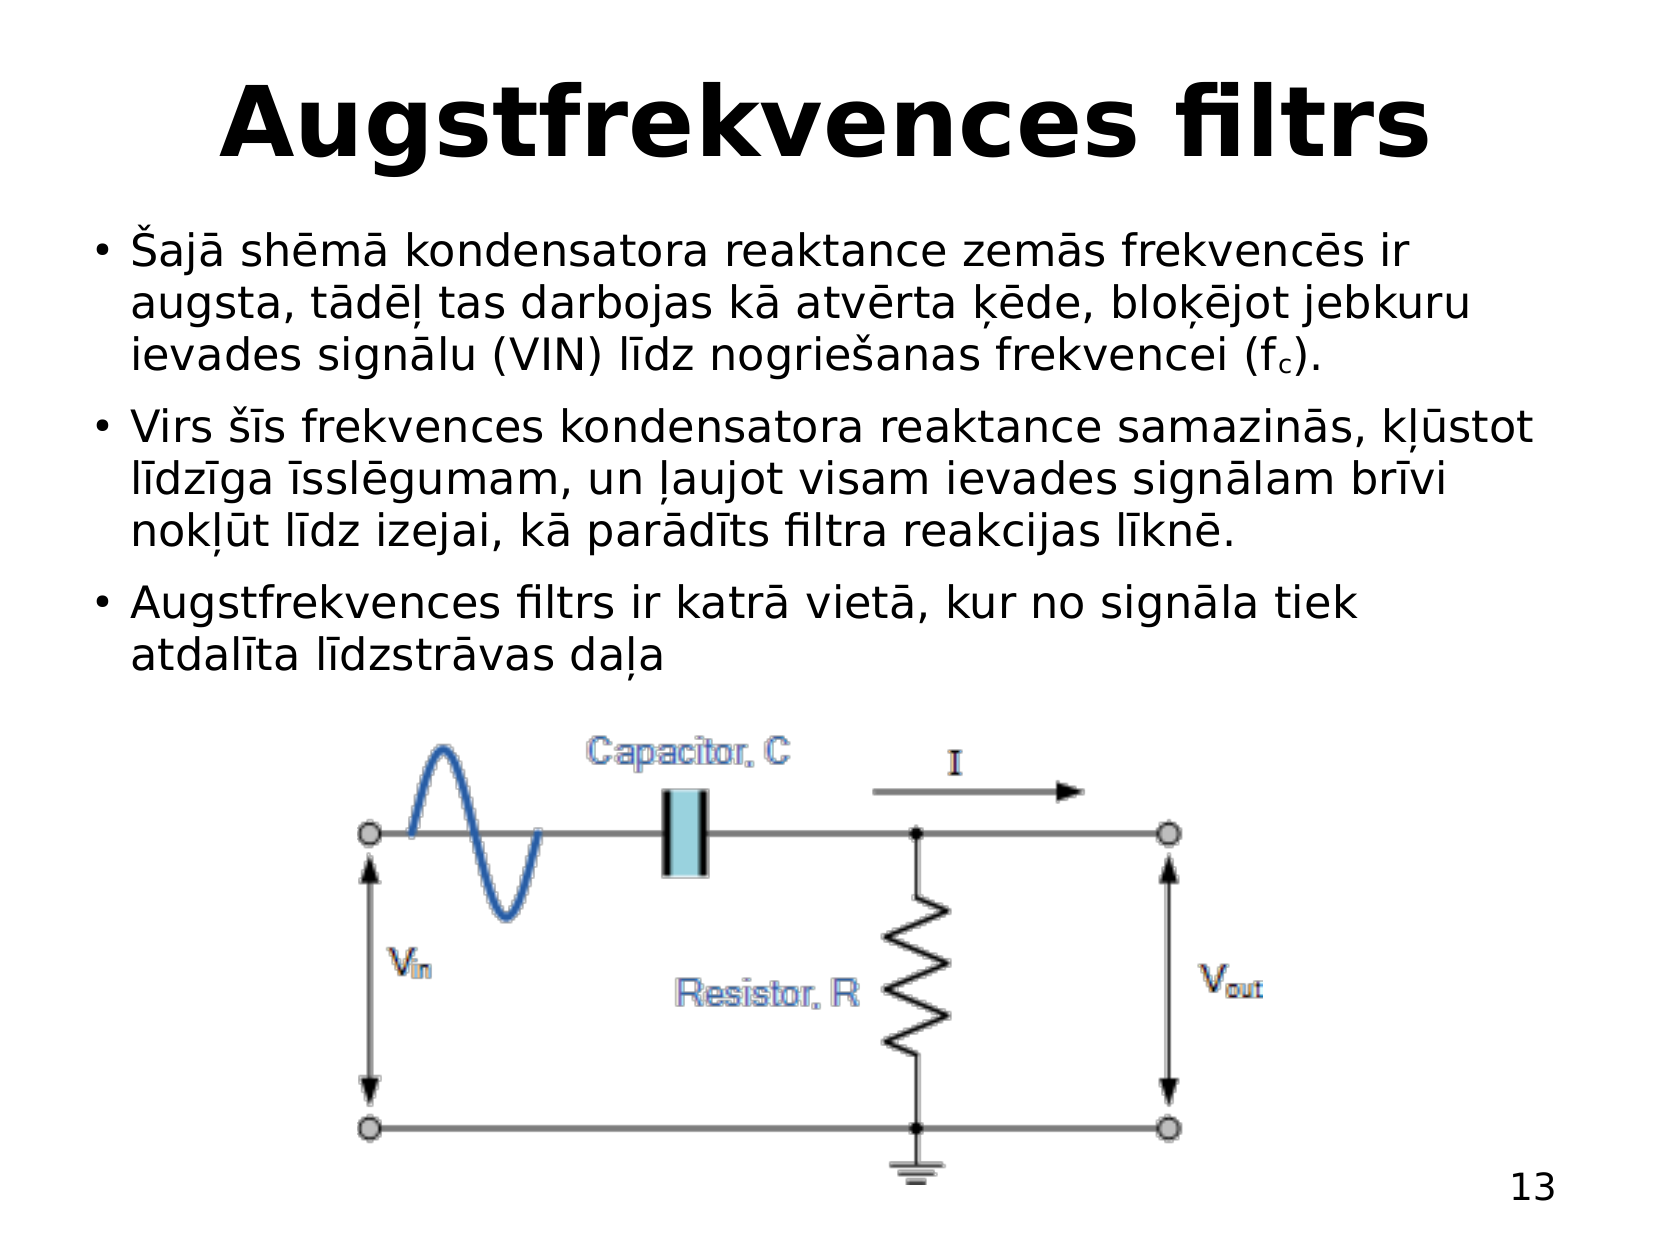

# Augstfrekvences filtrs
Šajā shēmā kondensatora reaktance zemās frekvencēs ir augsta, tādēļ tas darbojas kā atvērta ķēde, bloķējot jebkuru ievades signālu (VIN) līdz nogriešanas frekvencei (fc).
Virs šīs frekvences kondensatora reaktance samazinās, kļūstot līdzīga īsslēgumam, un ļaujot visam ievades signālam brīvi nokļūt līdz izejai, kā parādīts filtra reakcijas līknē.
Augstfrekvences filtrs ir katrā vietā, kur no signāla tiek atdalīta līdzstrāvas daļa